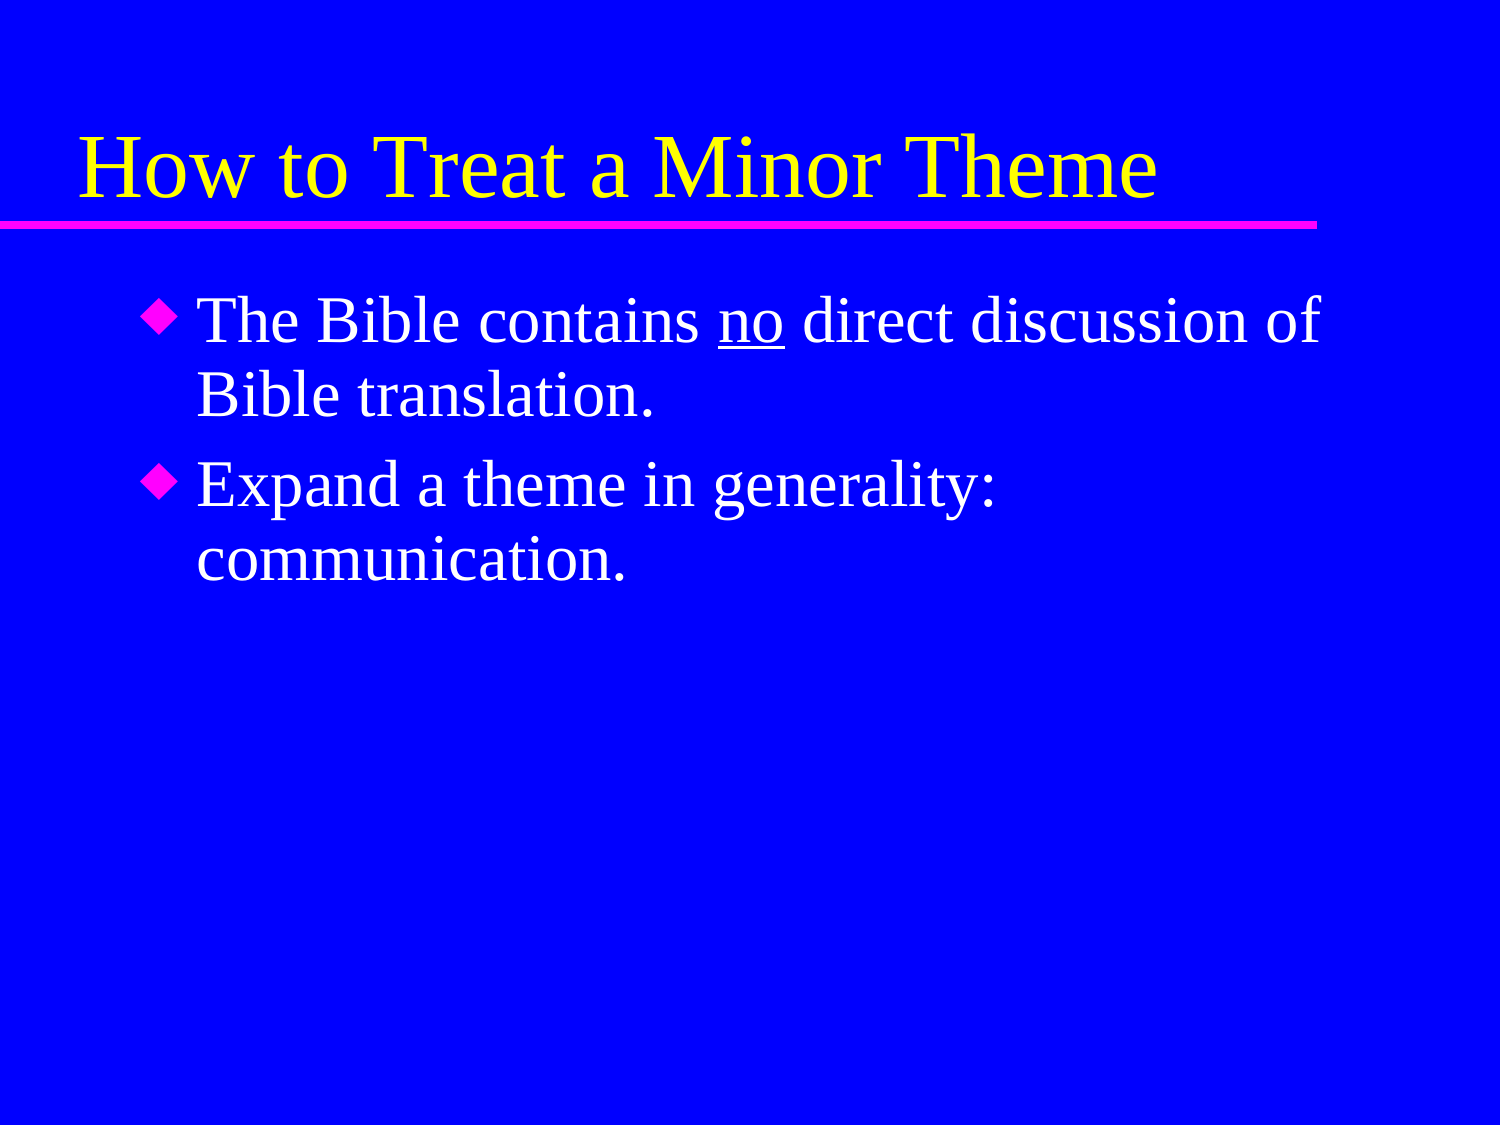

# How to Treat a Minor Theme
The Bible contains no direct discussion of Bible translation.
Expand a theme in generality: communication.